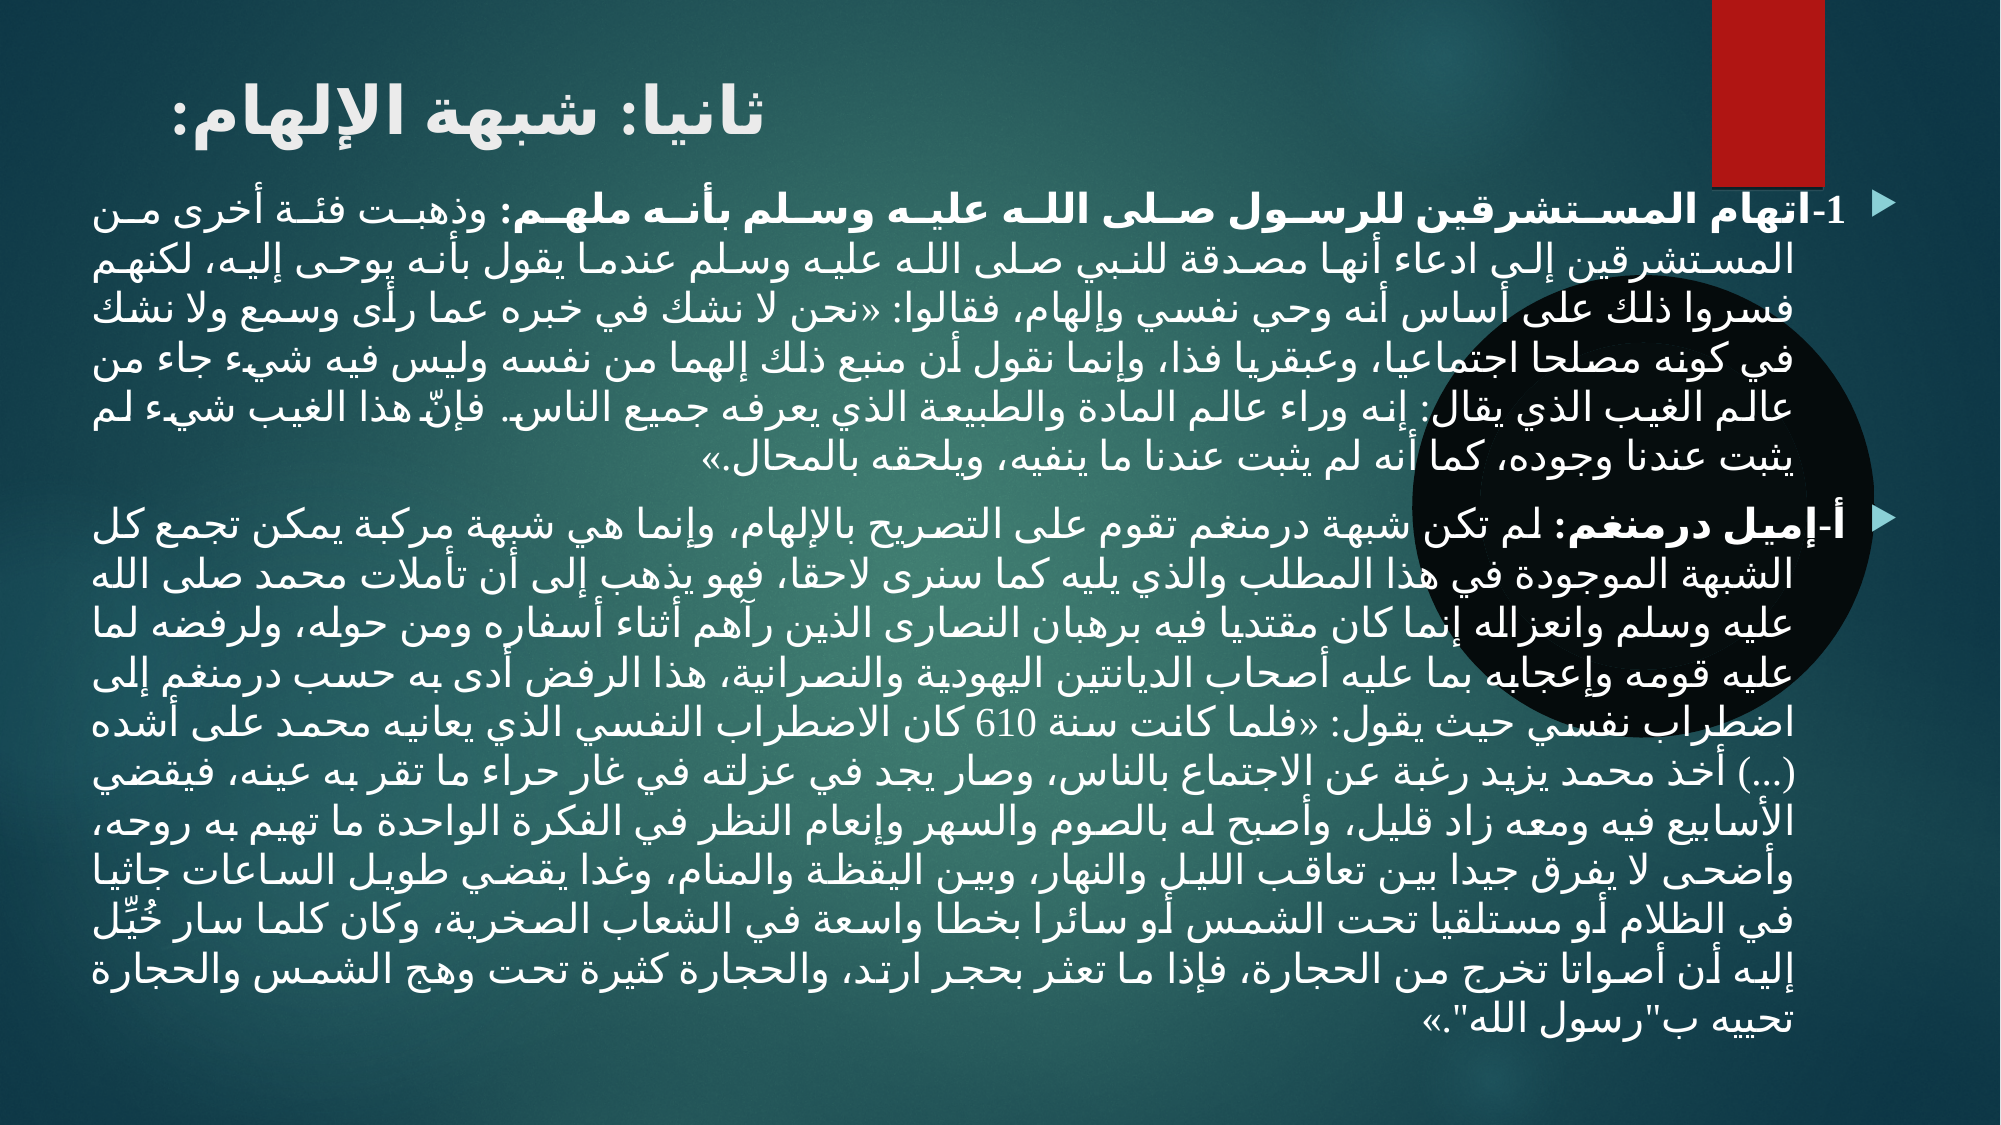

# ثانيا: شبهة الإلهام:
1-اتهام المستشرقين للرسول صلى الله عليه وسلم بأنه ملهم: وذهبت فئة أخرى من المستشرقين إلى ادعاء أنها مصدقة للنبي صلى الله عليه وسلم عندما يقول بأنه يوحى إليه، لكنهم فسروا ذلك على أساس أنه وحي نفسي وإلهام، فقالوا: «نحن لا نشك في خبره عما رأى وسمع ولا نشك في كونه مصلحا اجتماعيا، وعبقريا فذا، وإنما نقول أن منبع ذلك إلهما من نفسه وليس فيه شيء جاء من عالم الغيب الذي يقال: إنه وراء عالم المادة والطبيعة الذي يعرفه جميع الناس. فإنّ هذا الغيب شيء لم يثبت عندنا وجوده، كما أنه لم يثبت عندنا ما ينفيه، ويلحقه بالمحال.»
أ-إميل درمنغم: لم تكن شبهة درمنغم تقوم على التصريح بالإلهام، وإنما هي شبهة مركبة يمكن تجمع كل الشبهة الموجودة في هذا المطلب والذي يليه كما سنرى لاحقا، فهو يذهب إلى أن تأملات محمد صلى الله عليه وسلم وانعزاله إنما كان مقتديا فيه برهبان النصارى الذين رآهم أثناء أسفاره ومن حوله، ولرفضه لما عليه قومه وإعجابه بما عليه أصحاب الديانتين اليهودية والنصرانية، هذا الرفض أدى به حسب درمنغم إلى اضطراب نفسي حيث يقول: «فلما كانت سنة 610 كان الاضطراب النفسي الذي يعانيه محمد على أشده (...) أخذ محمد يزيد رغبة عن الاجتماع بالناس، وصار يجد في عزلته في غار حراء ما تقر به عينه، فيقضي الأسابيع فيه ومعه زاد قليل، وأصبح له بالصوم والسهر وإنعام النظر في الفكرة الواحدة ما تهيم به روحه، وأضحى لا يفرق جيدا بين تعاقب الليل والنهار، وبين اليقظة والمنام، وغدا يقضي طويل الساعات جاثيا في الظلام أو مستلقيا تحت الشمس أو سائرا بخطا واسعة في الشعاب الصخرية، وكان كلما سار خُيِّل إليه أن أصواتا تخرج من الحجارة، فإذا ما تعثر بحجر ارتد، والحجارة كثيرة تحت وهج الشمس والحجارة تحييه ب"رسول الله".»